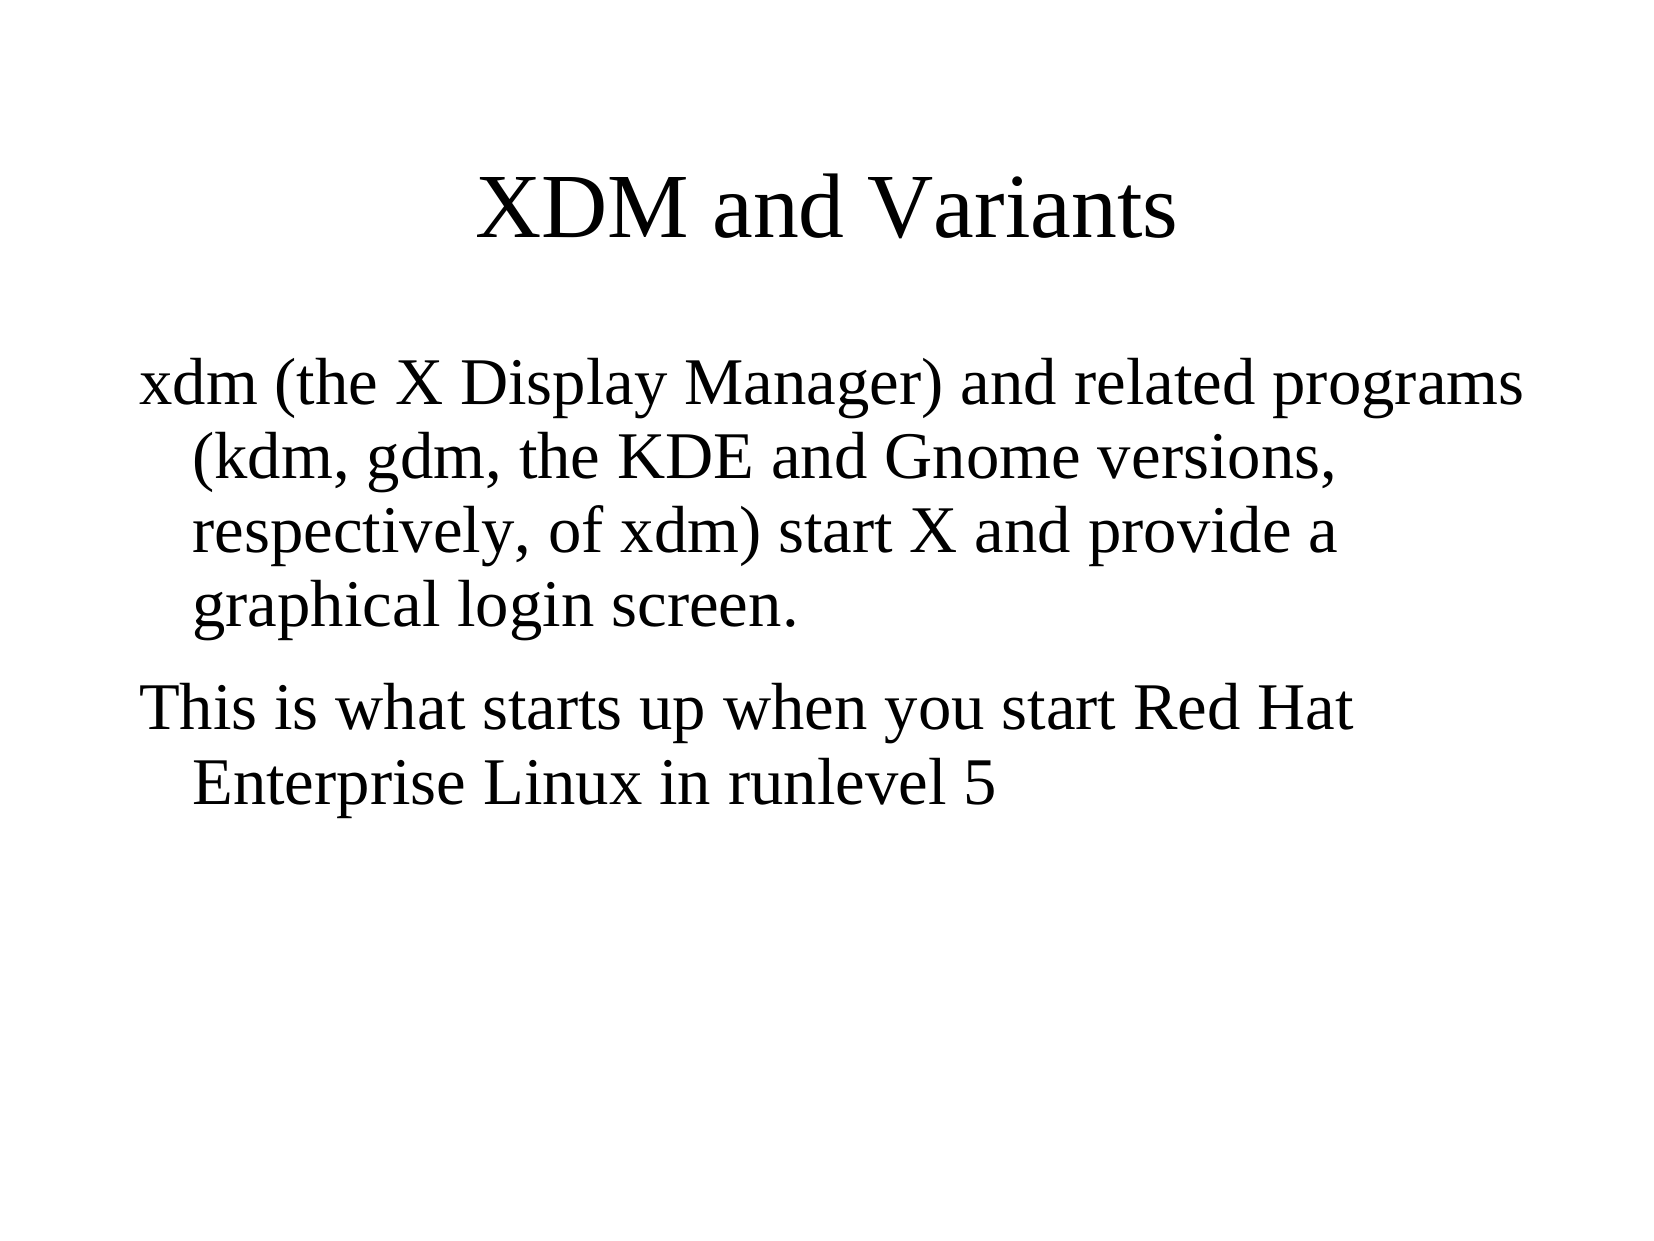

# XDM and Variants
xdm (the X Display Manager) and related programs (kdm, gdm, the KDE and Gnome versions, respectively, of xdm) start X and provide a graphical login screen.
This is what starts up when you start Red Hat Enterprise Linux in runlevel 5